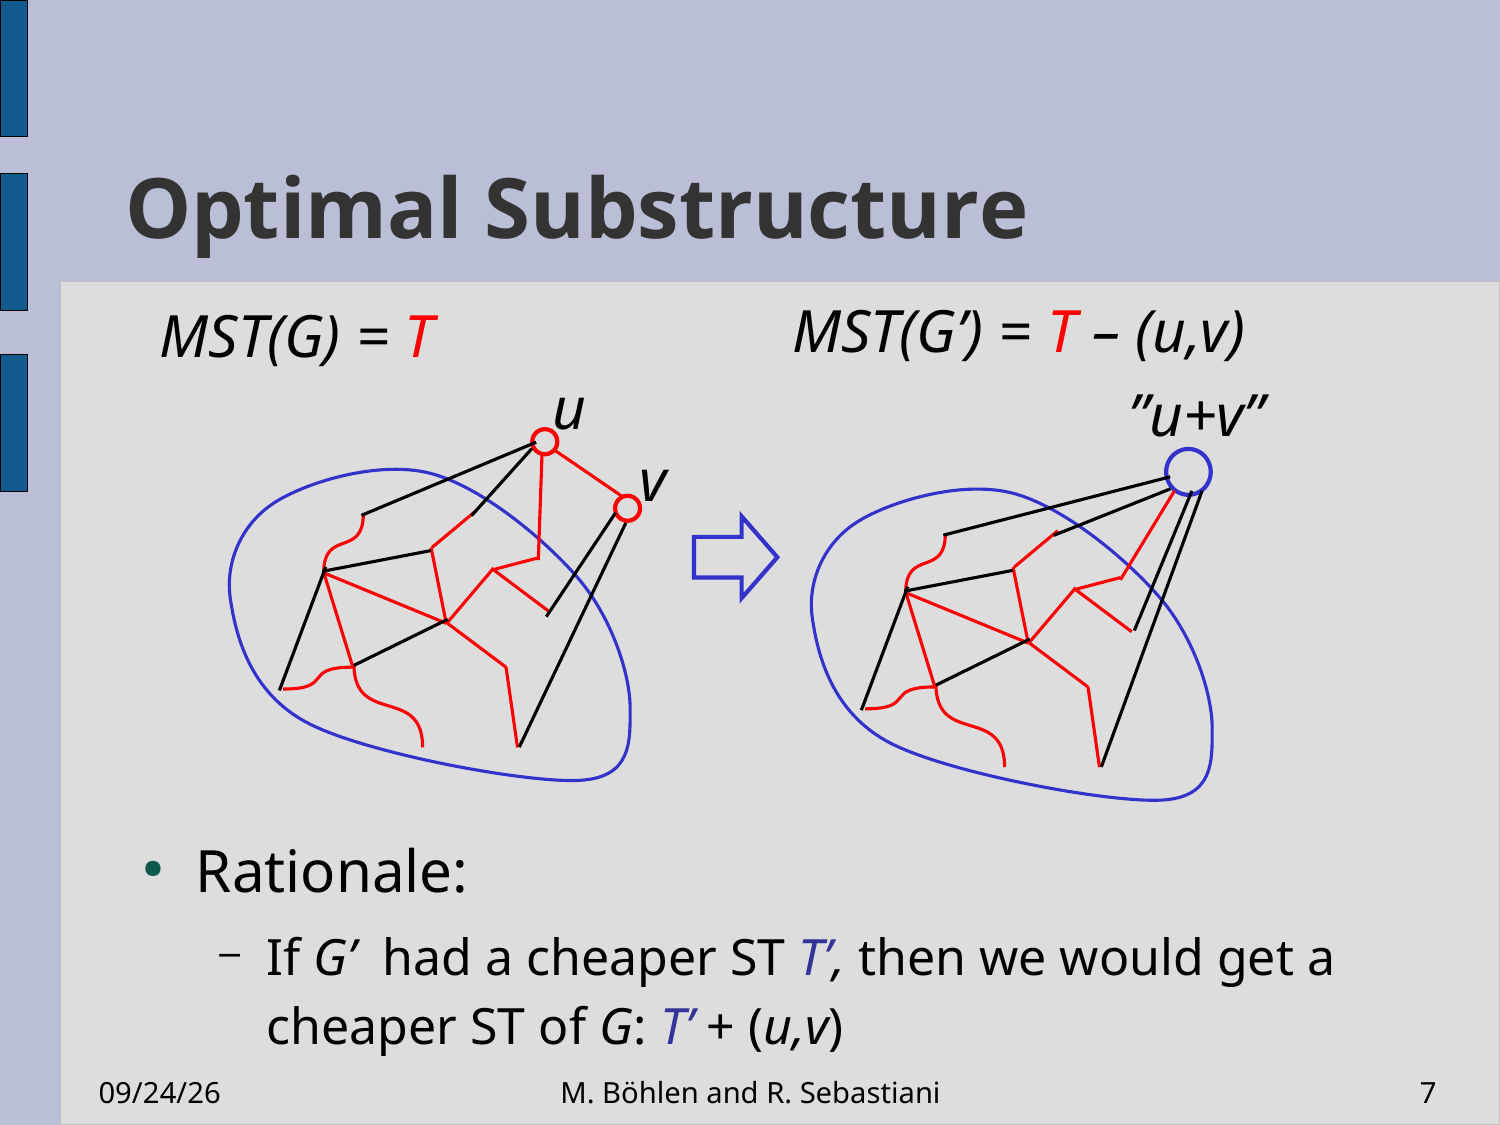

# Optimal Substructure
MST(G’) = T – (u,v)
MST(G) = T
u
”u+v”
v
Rationale:
If G’ had a cheaper ST T’, then we would get a cheaper ST of G: T’ + (u,v)
M. Böhlen and R. Sebastiani
7